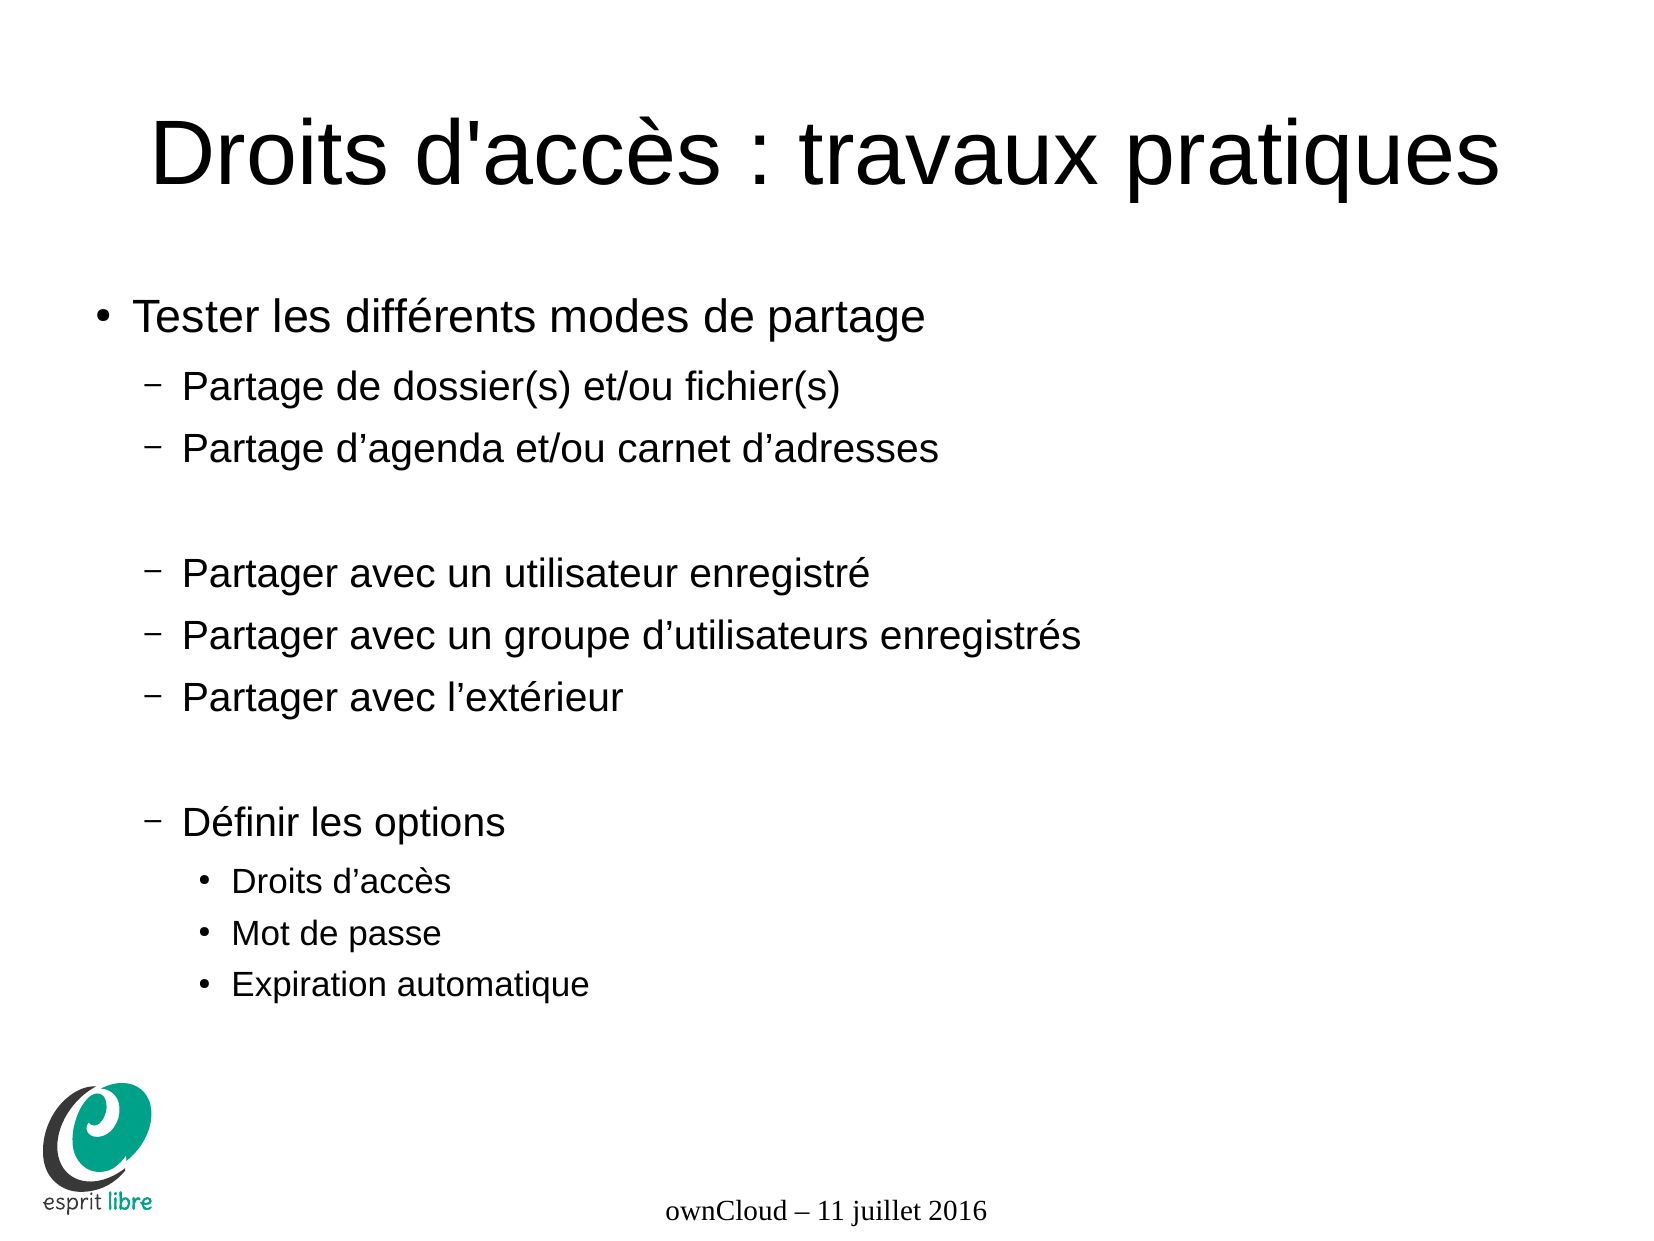

# Droits d'accès : travaux pratiques
Tester les différents modes de partage
Partage de dossier(s) et/ou fichier(s)
Partage d’agenda et/ou carnet d’adresses
Partager avec un utilisateur enregistré
Partager avec un groupe d’utilisateurs enregistrés
Partager avec l’extérieur
Définir les options
Droits d’accès
Mot de passe
Expiration automatique